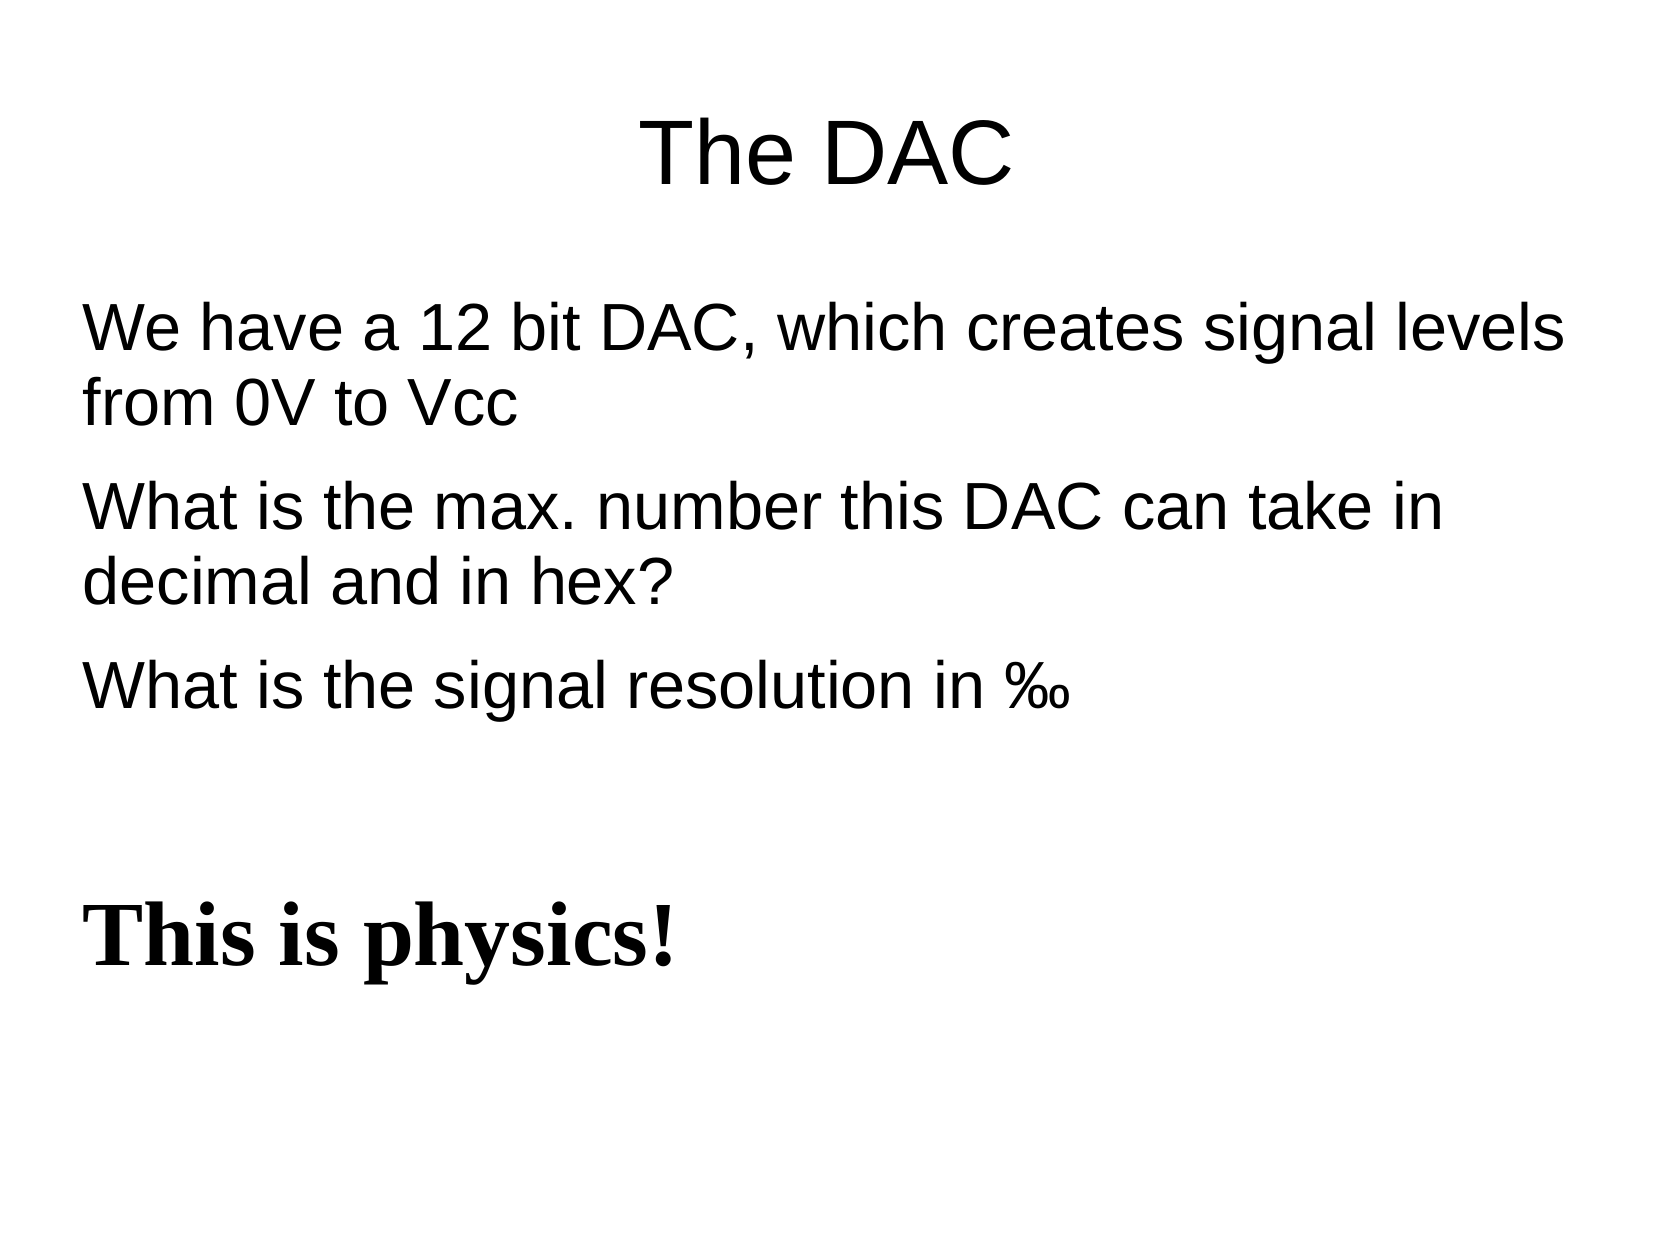

# The DAC
We have a 12 bit DAC, which creates signal levels from 0V to Vcc
What is the max. number this DAC can take in decimal and in hex?
What is the signal resolution in ‰
This is physics!